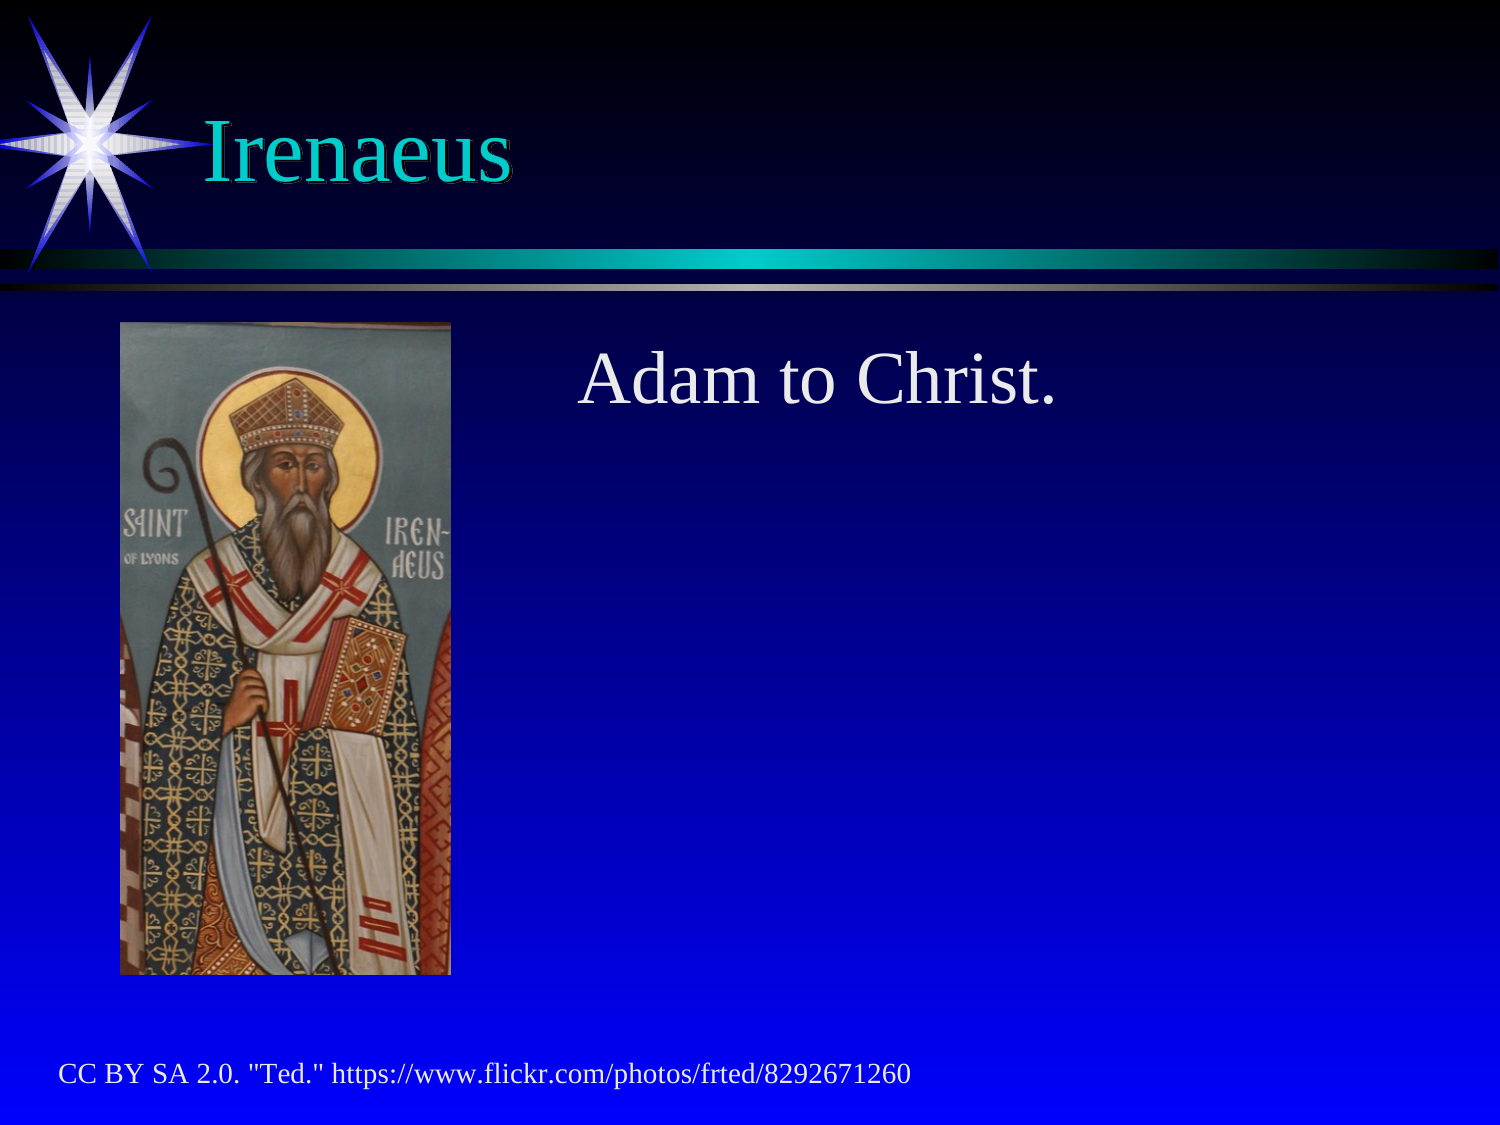

# Irenaeus
Adam to Christ.
CC BY SA 2.0. "Ted." https://www.flickr.com/photos/frted/8292671260